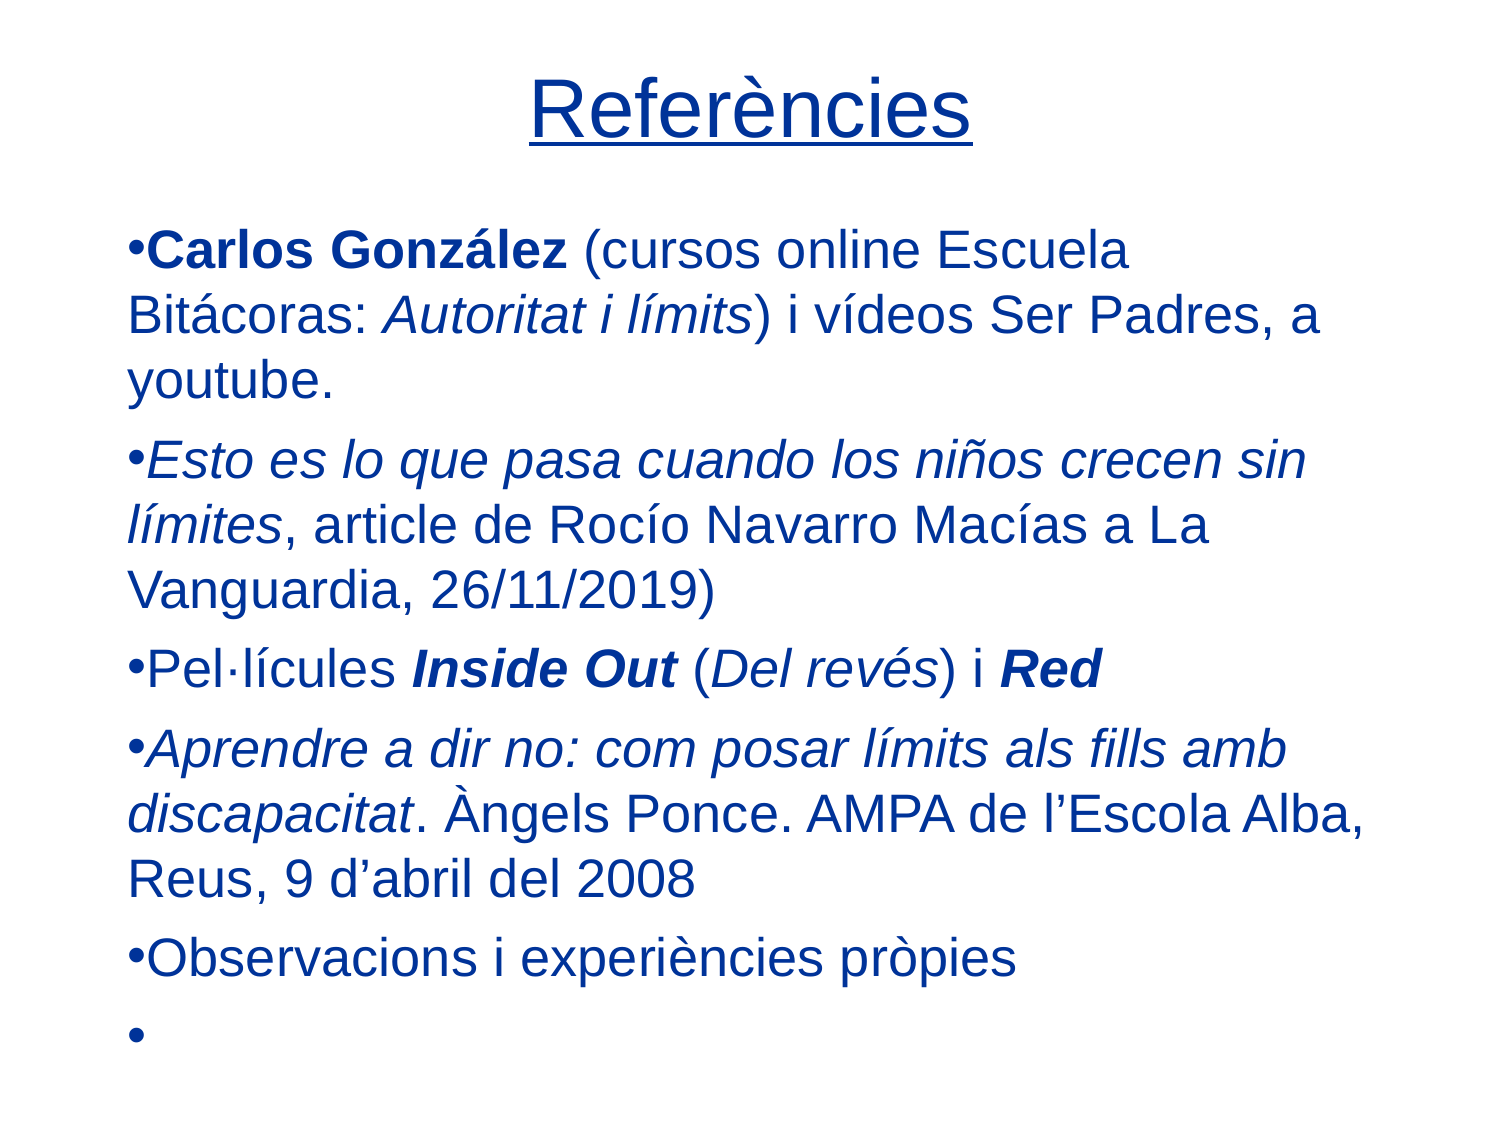

# Referències
Carlos González (cursos online Escuela Bitácoras: Autoritat i límits) i vídeos Ser Padres, a youtube.
Esto es lo que pasa cuando los niños crecen sin límites, article de Rocío Navarro Macías a La Vanguardia, 26/11/2019)
Pel·lícules Inside Out (Del revés) i Red
Aprendre a dir no: com posar límits als fills amb discapacitat. Àngels Ponce. AMPA de l’Escola Alba, Reus, 9 d’abril del 2008
Observacions i experiències pròpies